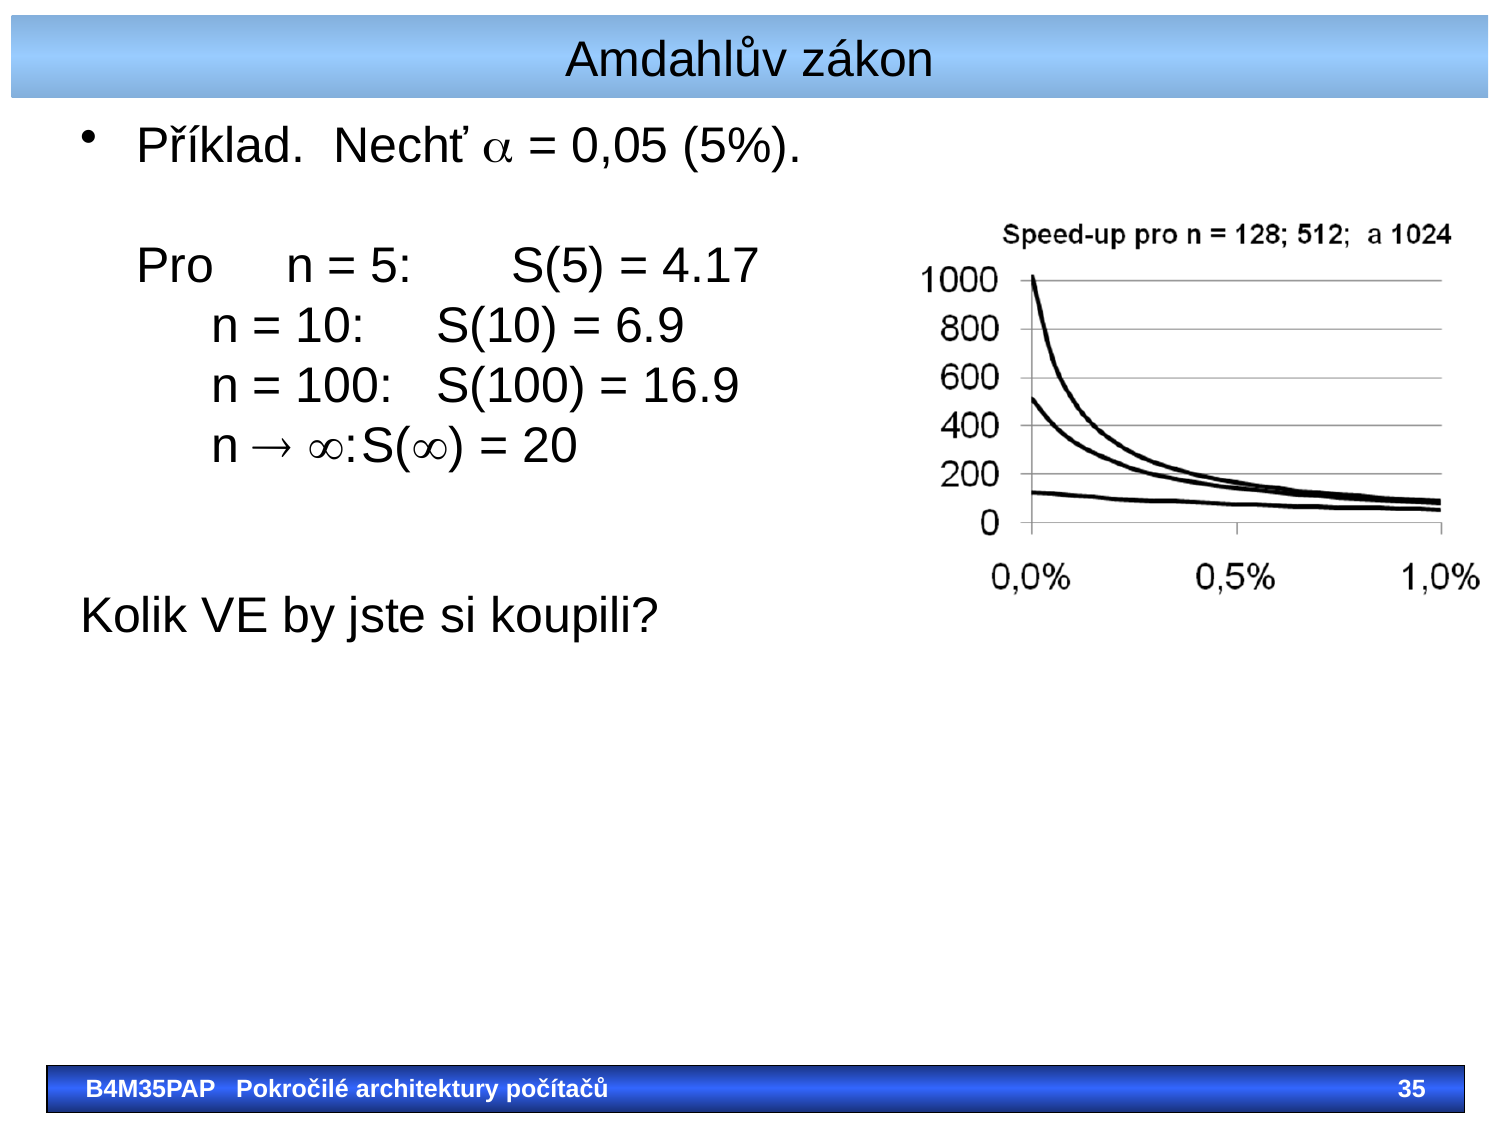

# Amdahlův zákon
Příklad. Nechť  = 0,05 (5%).
Pro 	n = 5:		S(5) = 4.17
	n = 10:	S(10) = 6.9
	n = 100:	S(100) = 16.9
	n  :	S() = 20
Kolik VE by jste si koupili?
B4M35PAP Pokročilé architektury počítačů